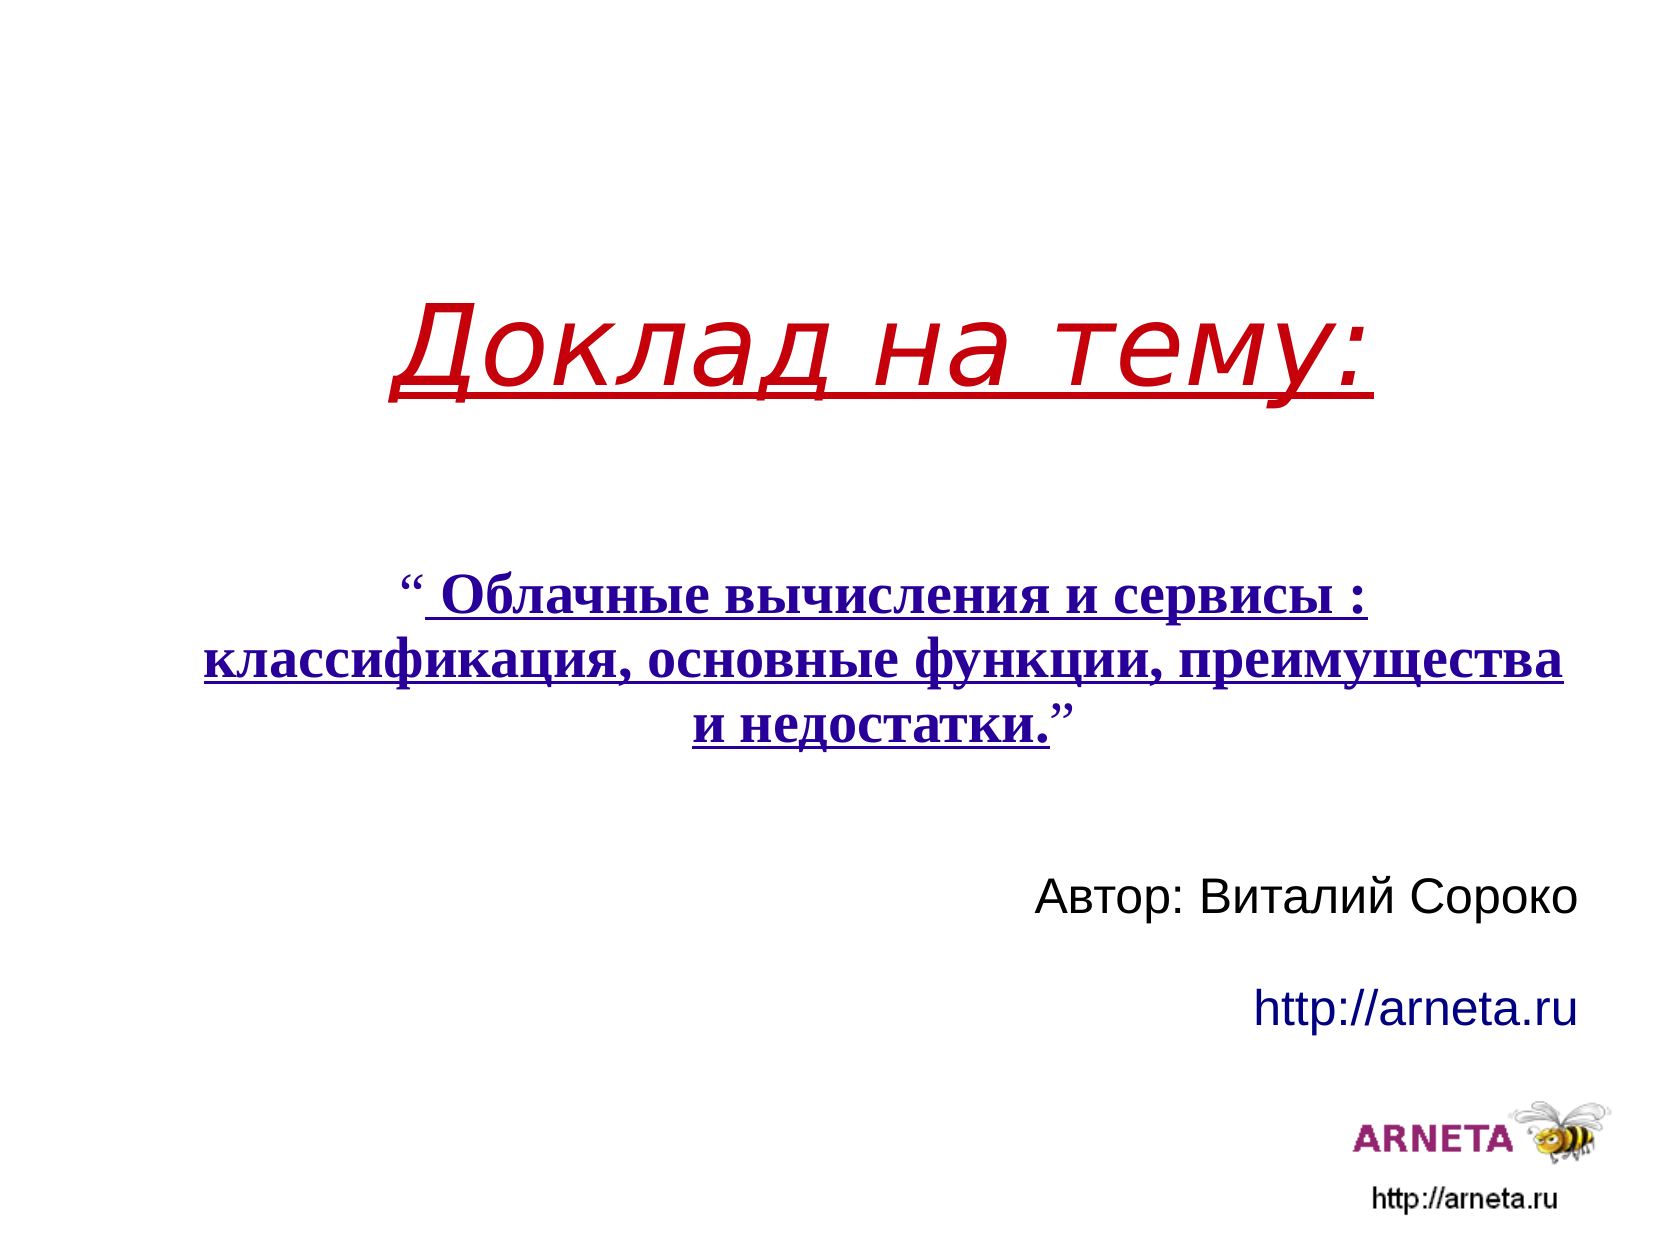

# Доклад на тему:
“ Облачные вычисления и сервисы : классификация, основные функции, преимущества и недостатки.”
Автор: Виталий Сороко
http://arneta.ru